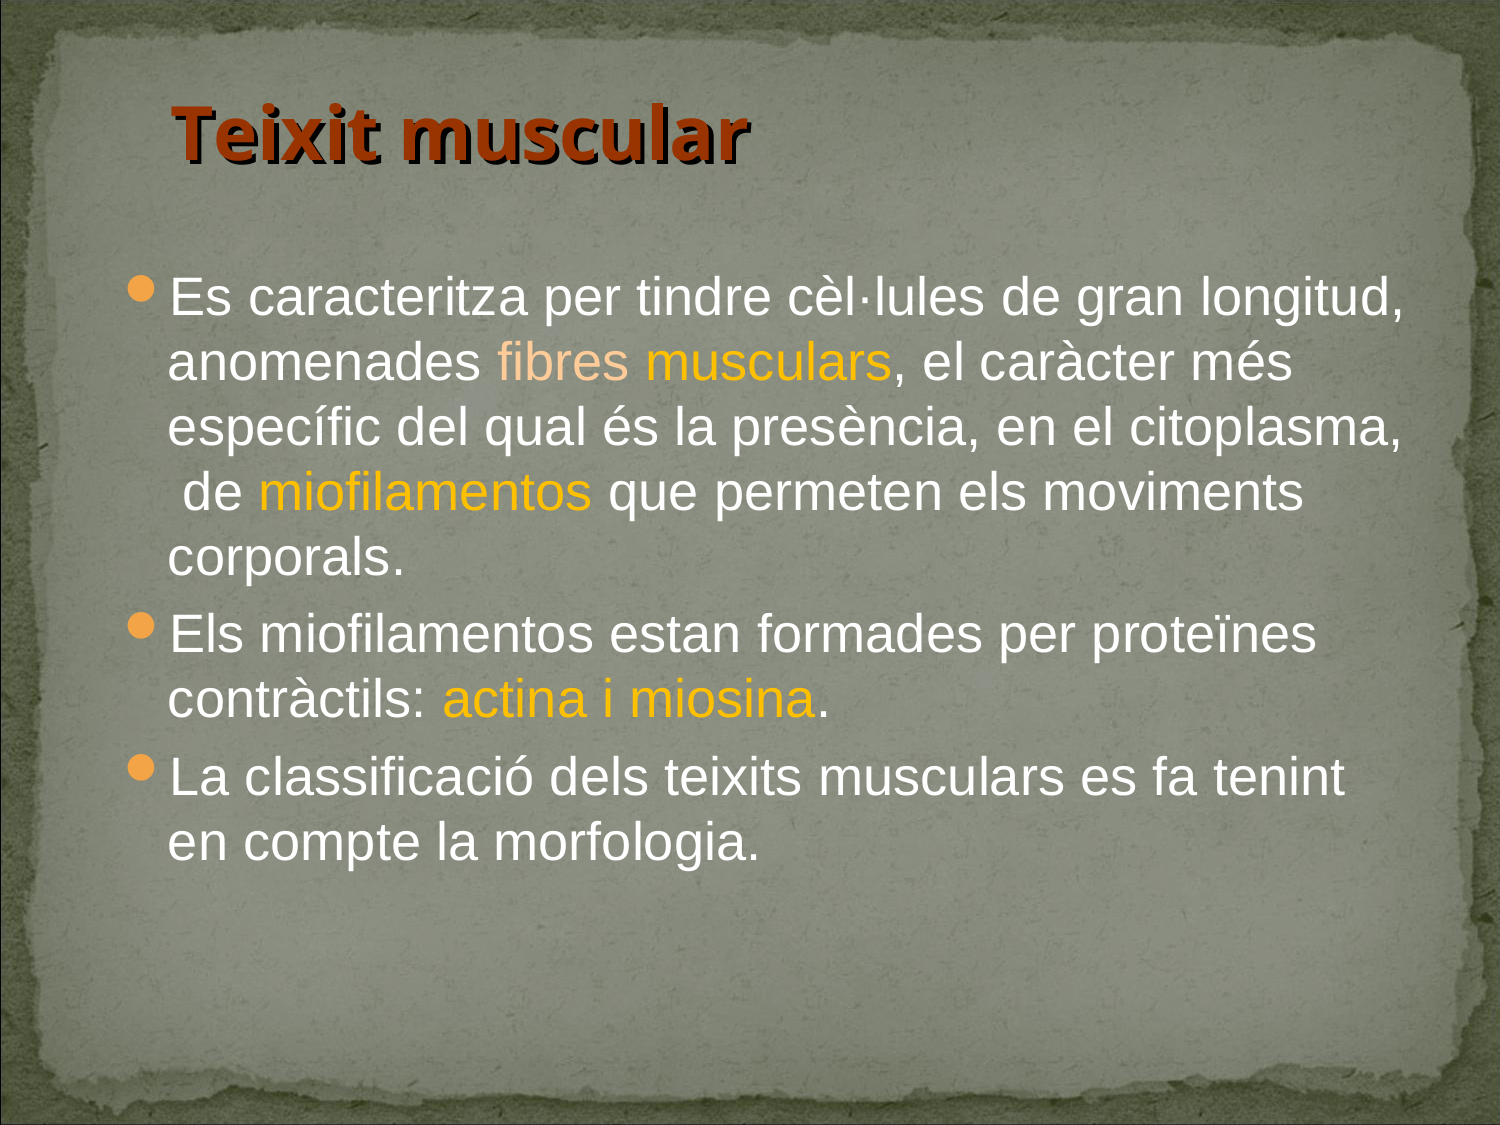

Teixit muscular
# Es caracteritza per tindre cèl·lules de gran longitud, anomenades fibres musculars, el caràcter més específic del qual és la presència, en el citoplasma, de miofilamentos que permeten els moviments corporals.
Els miofilamentos estan formades per proteïnes contràctils: actina i miosina.
La classificació dels teixits musculars es fa tenint en compte la morfologia.